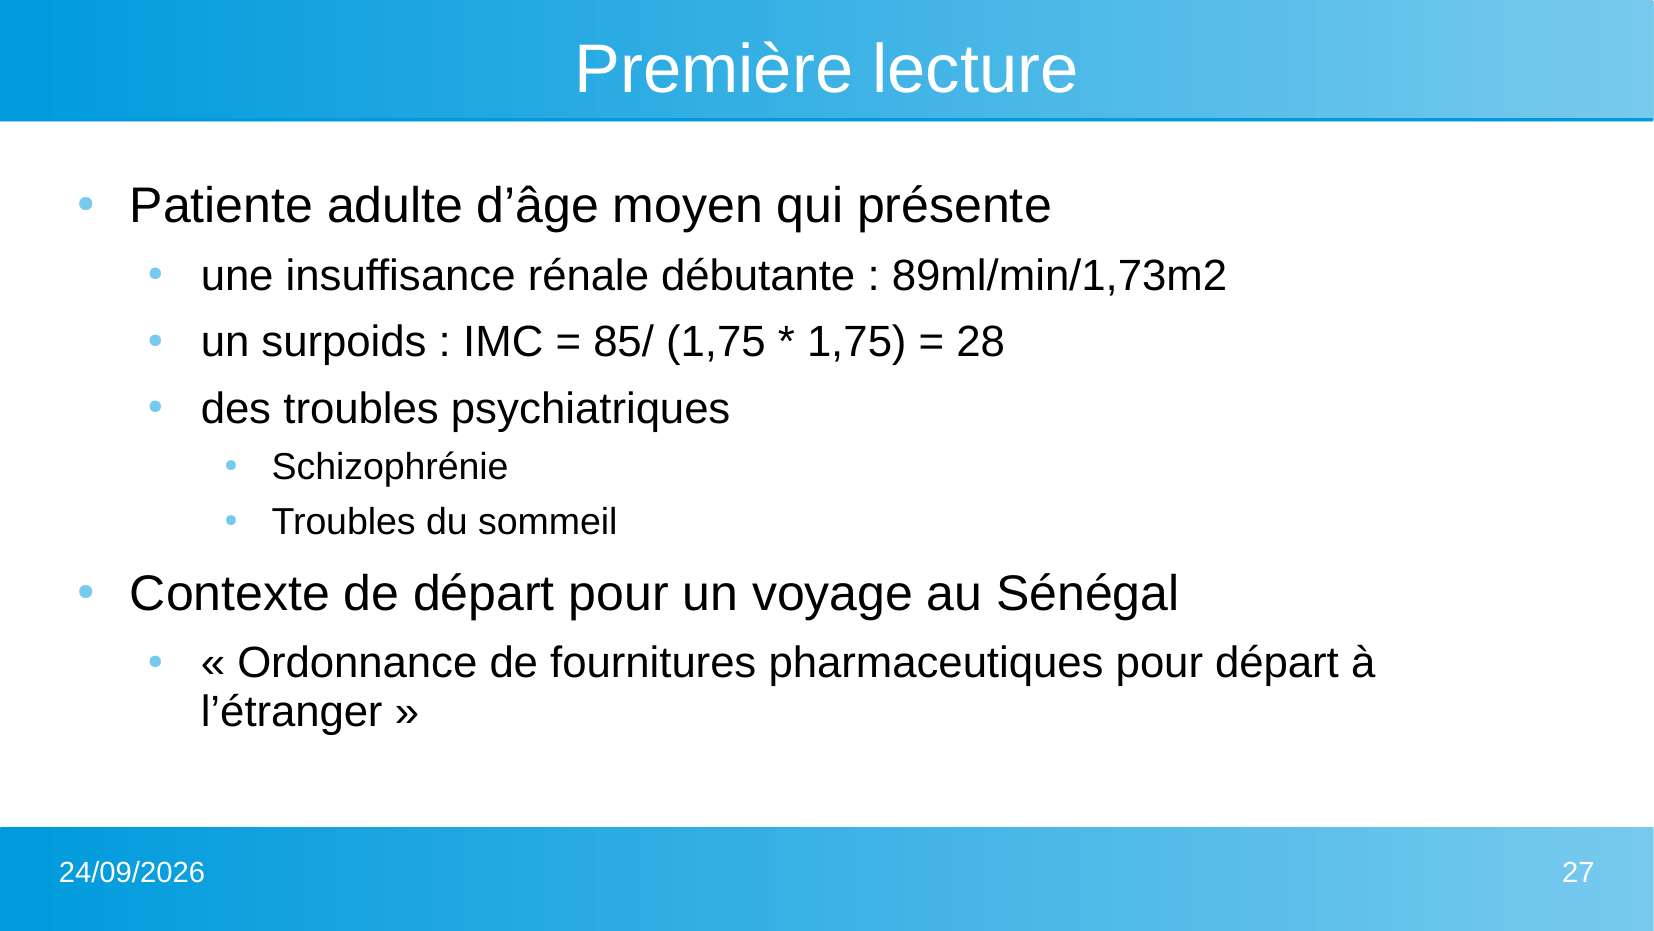

# Première lecture
Patiente adulte d’âge moyen qui présente
une insuffisance rénale débutante : 89ml/min/1,73m2
un surpoids : IMC = 85/ (1,75 * 1,75) = 28
des troubles psychiatriques
Schizophrénie
Troubles du sommeil
Contexte de départ pour un voyage au Sénégal
« Ordonnance de fournitures pharmaceutiques pour départ à l’étranger »
27